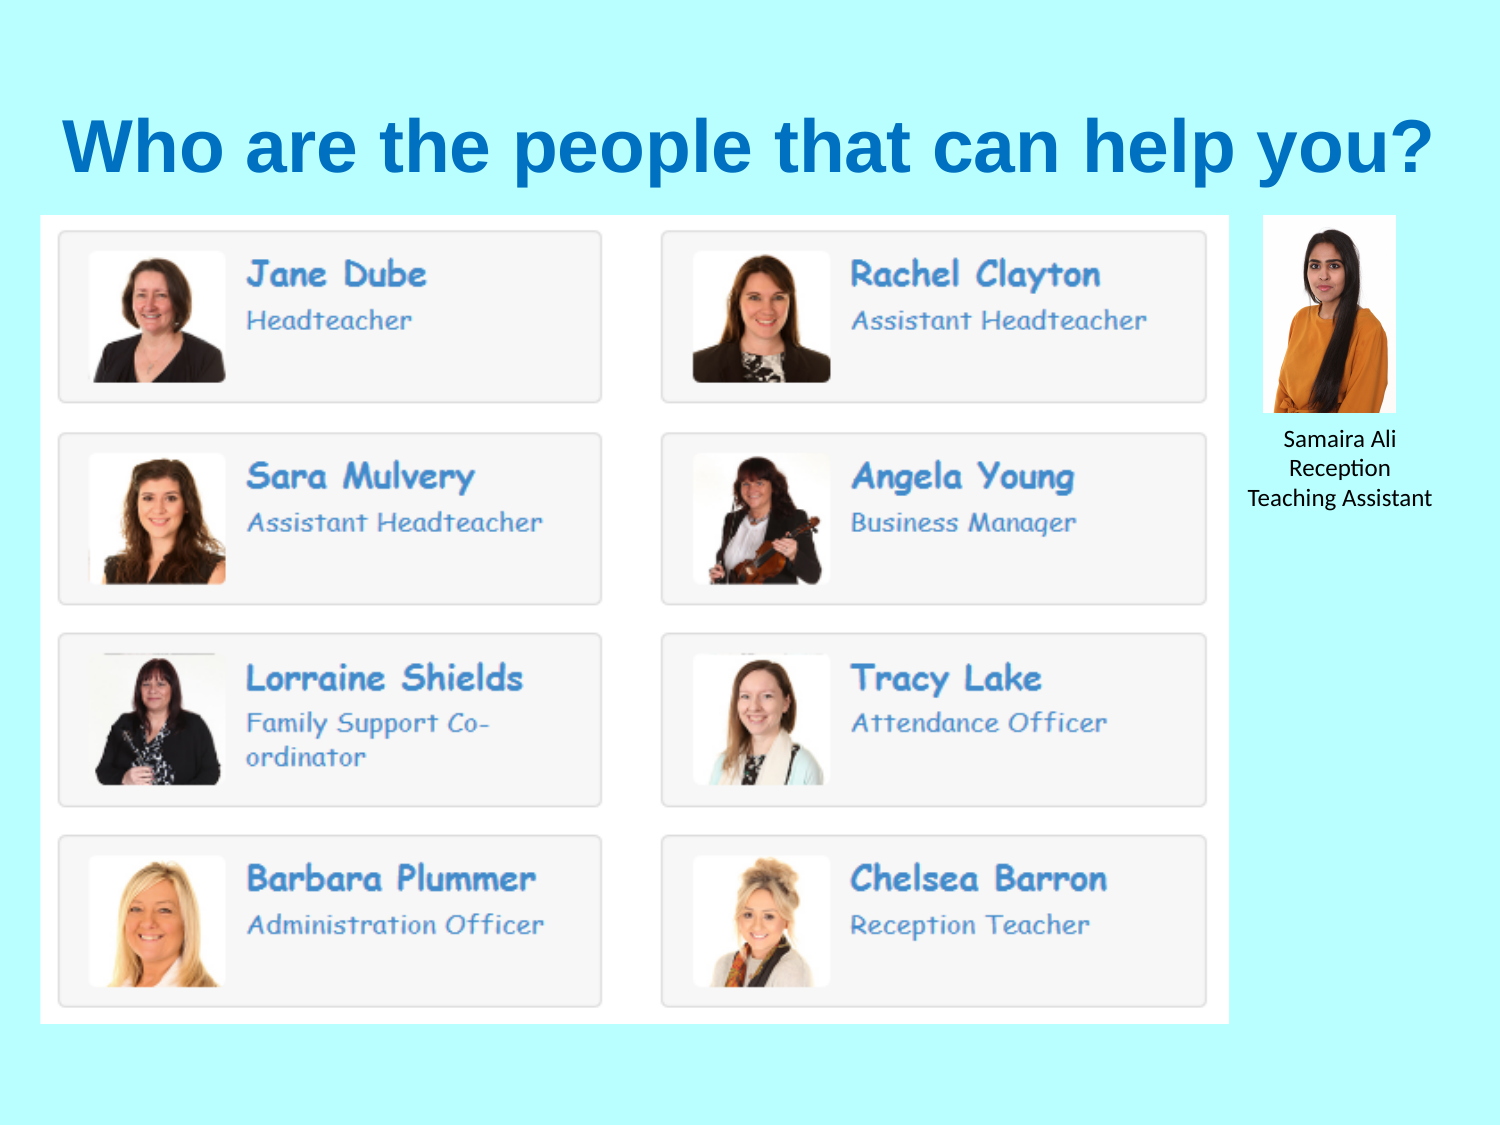

# Who are the people that can help you?
Samaira Ali
Reception Teaching Assistant